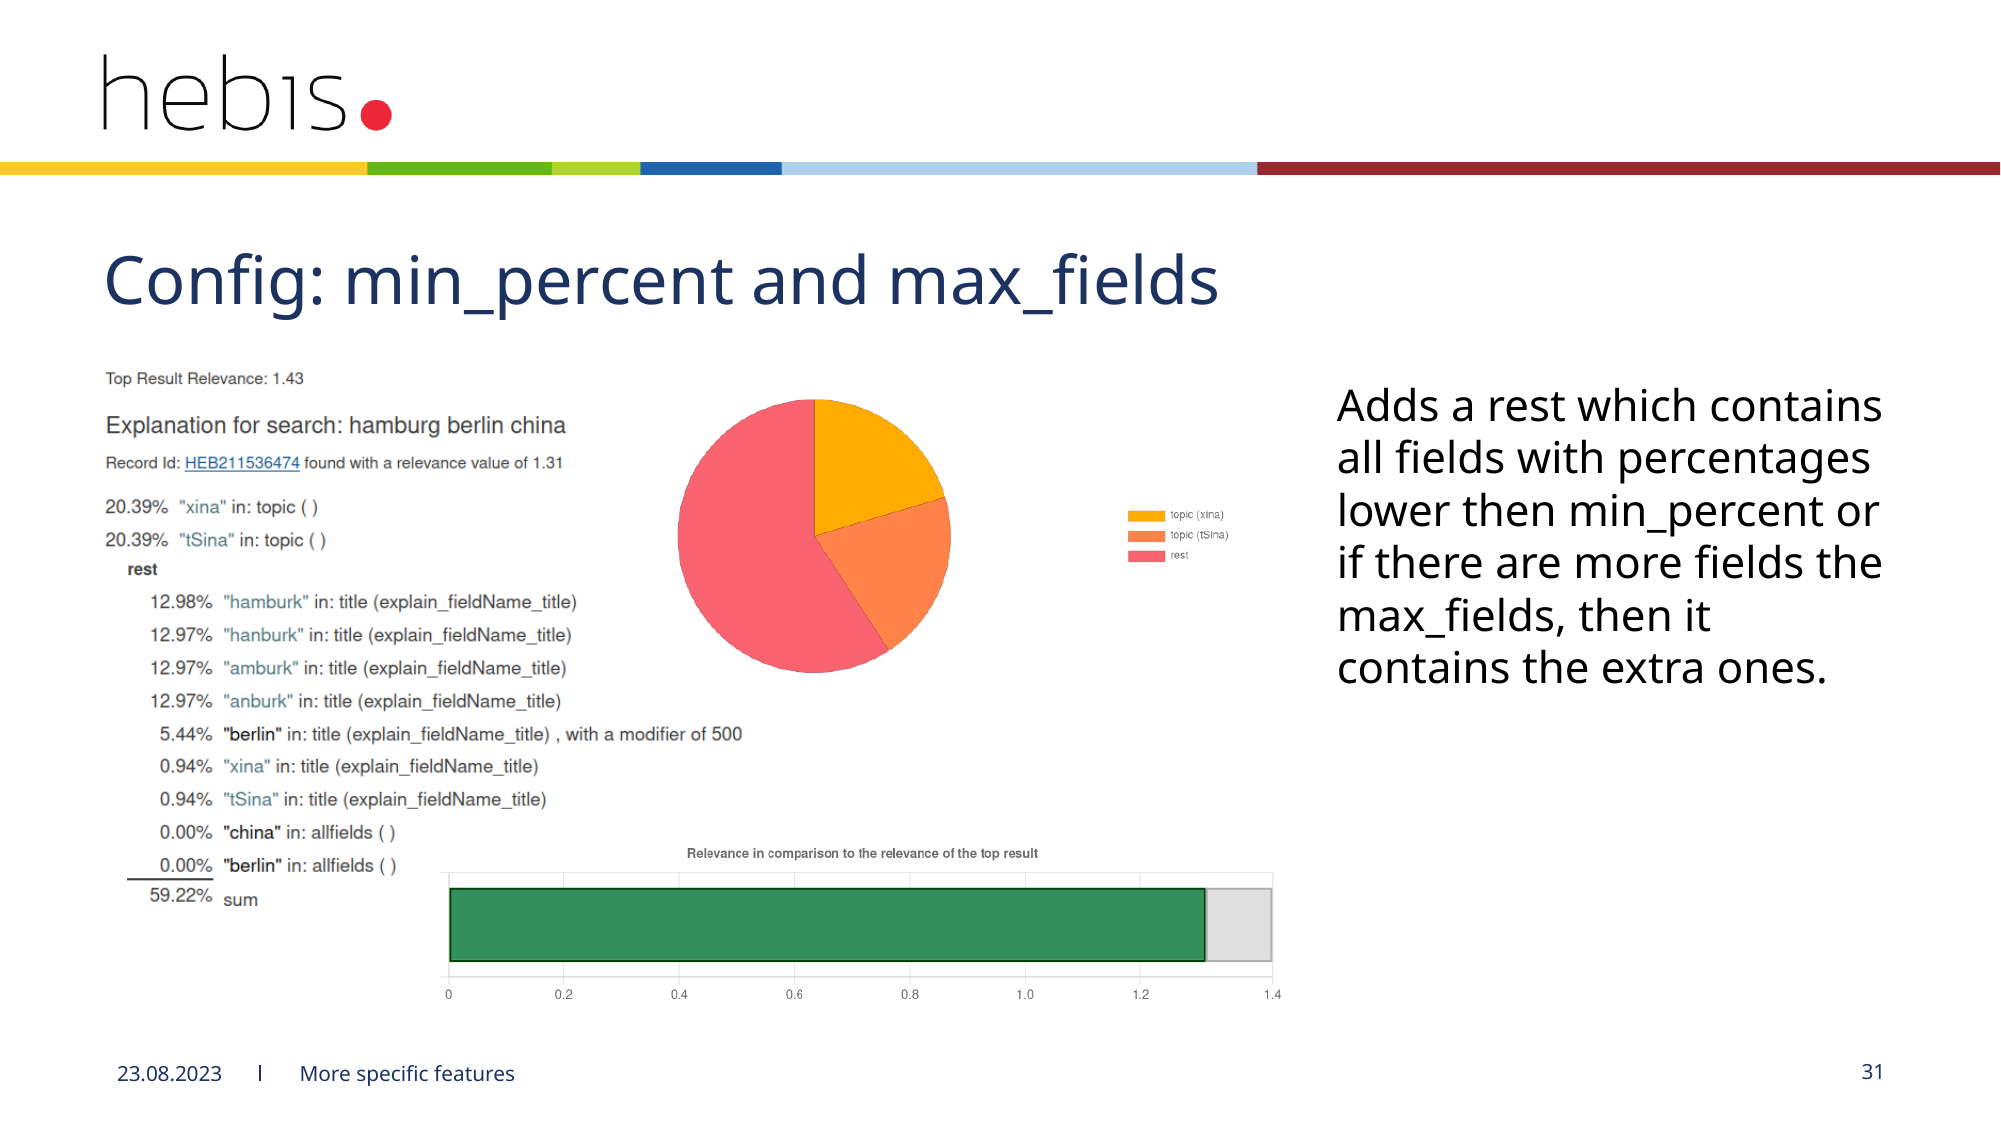

Config: min_percent and max_fields
# Adds a rest which contains all fields with percentages lower then min_percent or if there are more fields the max_fields, then it contains the extra ones.
23.08.2023
More specific features